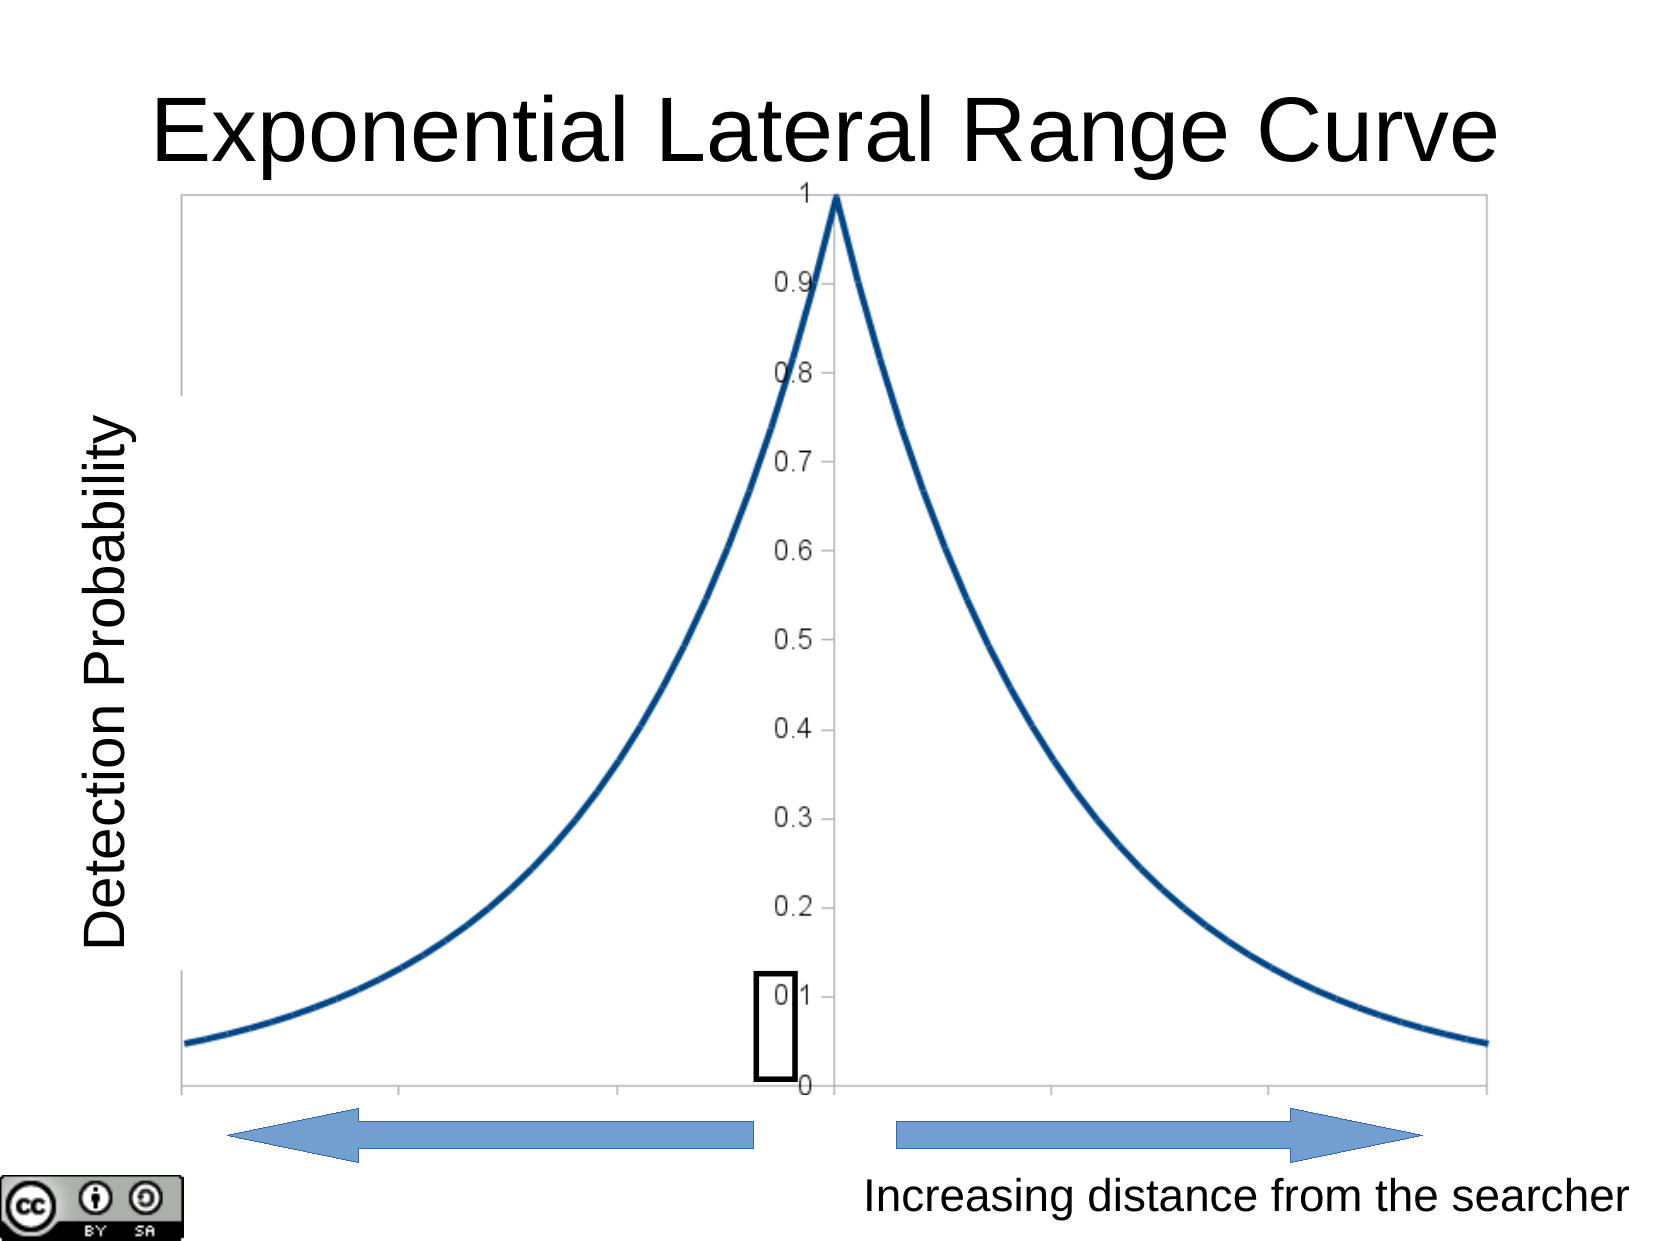

# Exponential Lateral Range Curve
Detection Probability

Increasing distance from the searcher